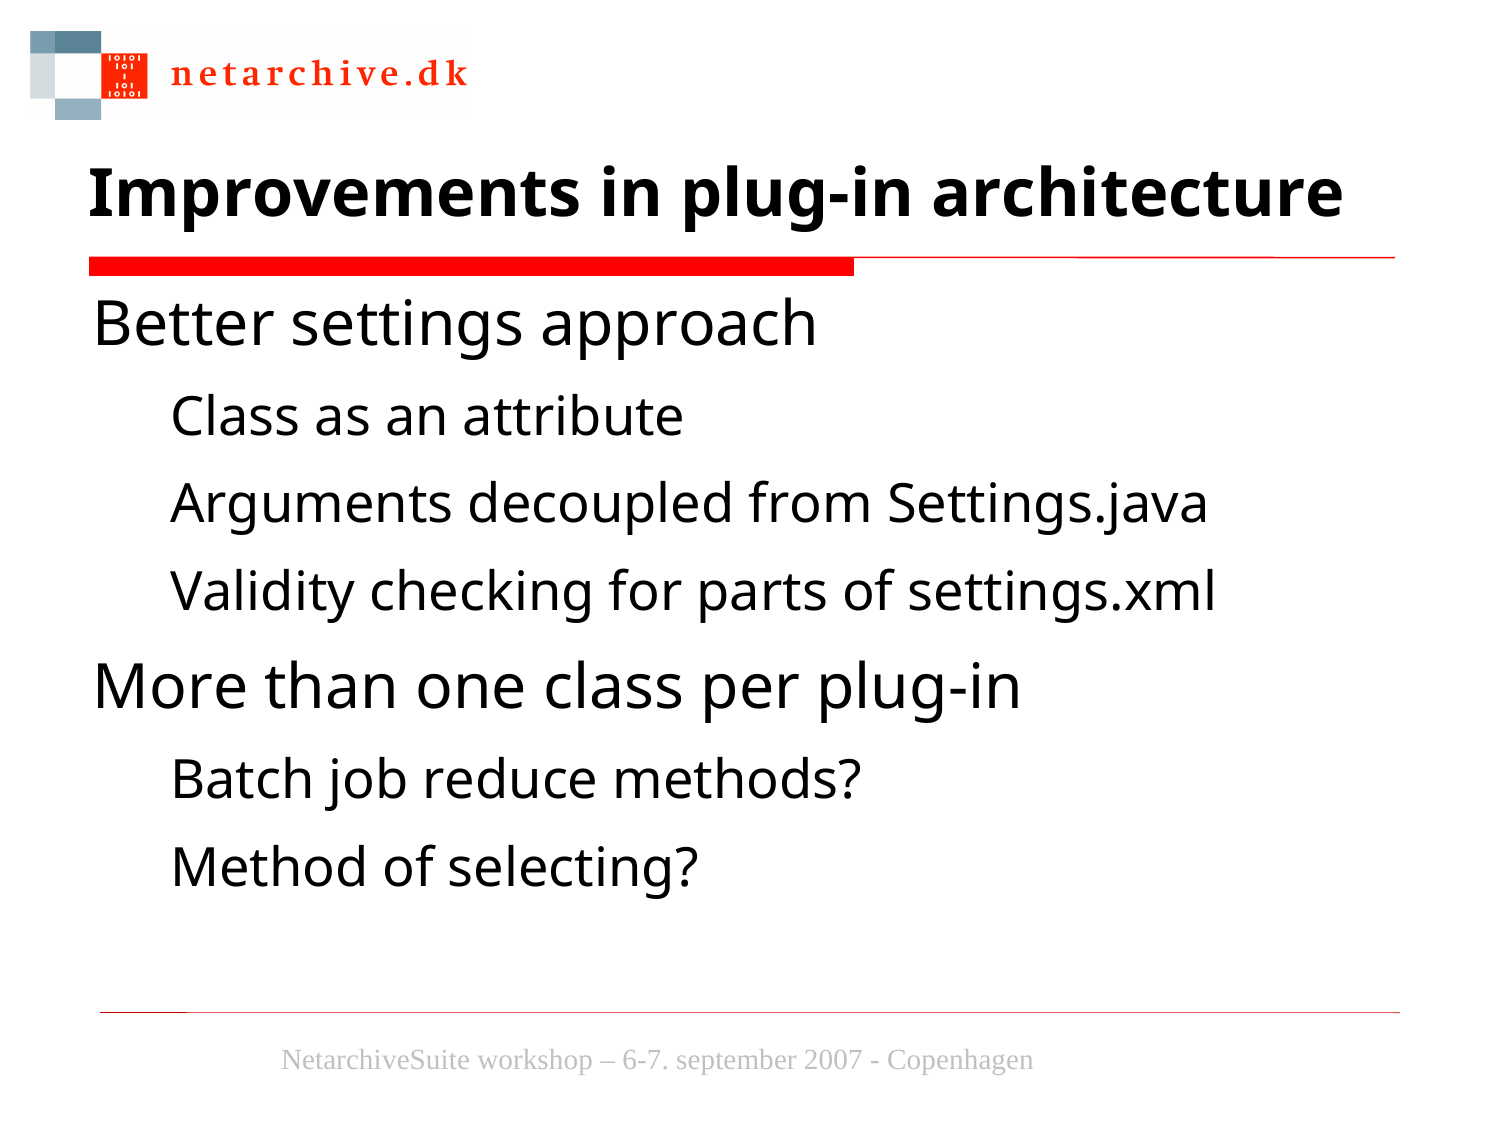

# Improvements in plug-in architecture
Better settings approach
Class as an attribute
Arguments decoupled from Settings.java
Validity checking for parts of settings.xml
More than one class per plug-in
Batch job reduce methods?
Method of selecting?